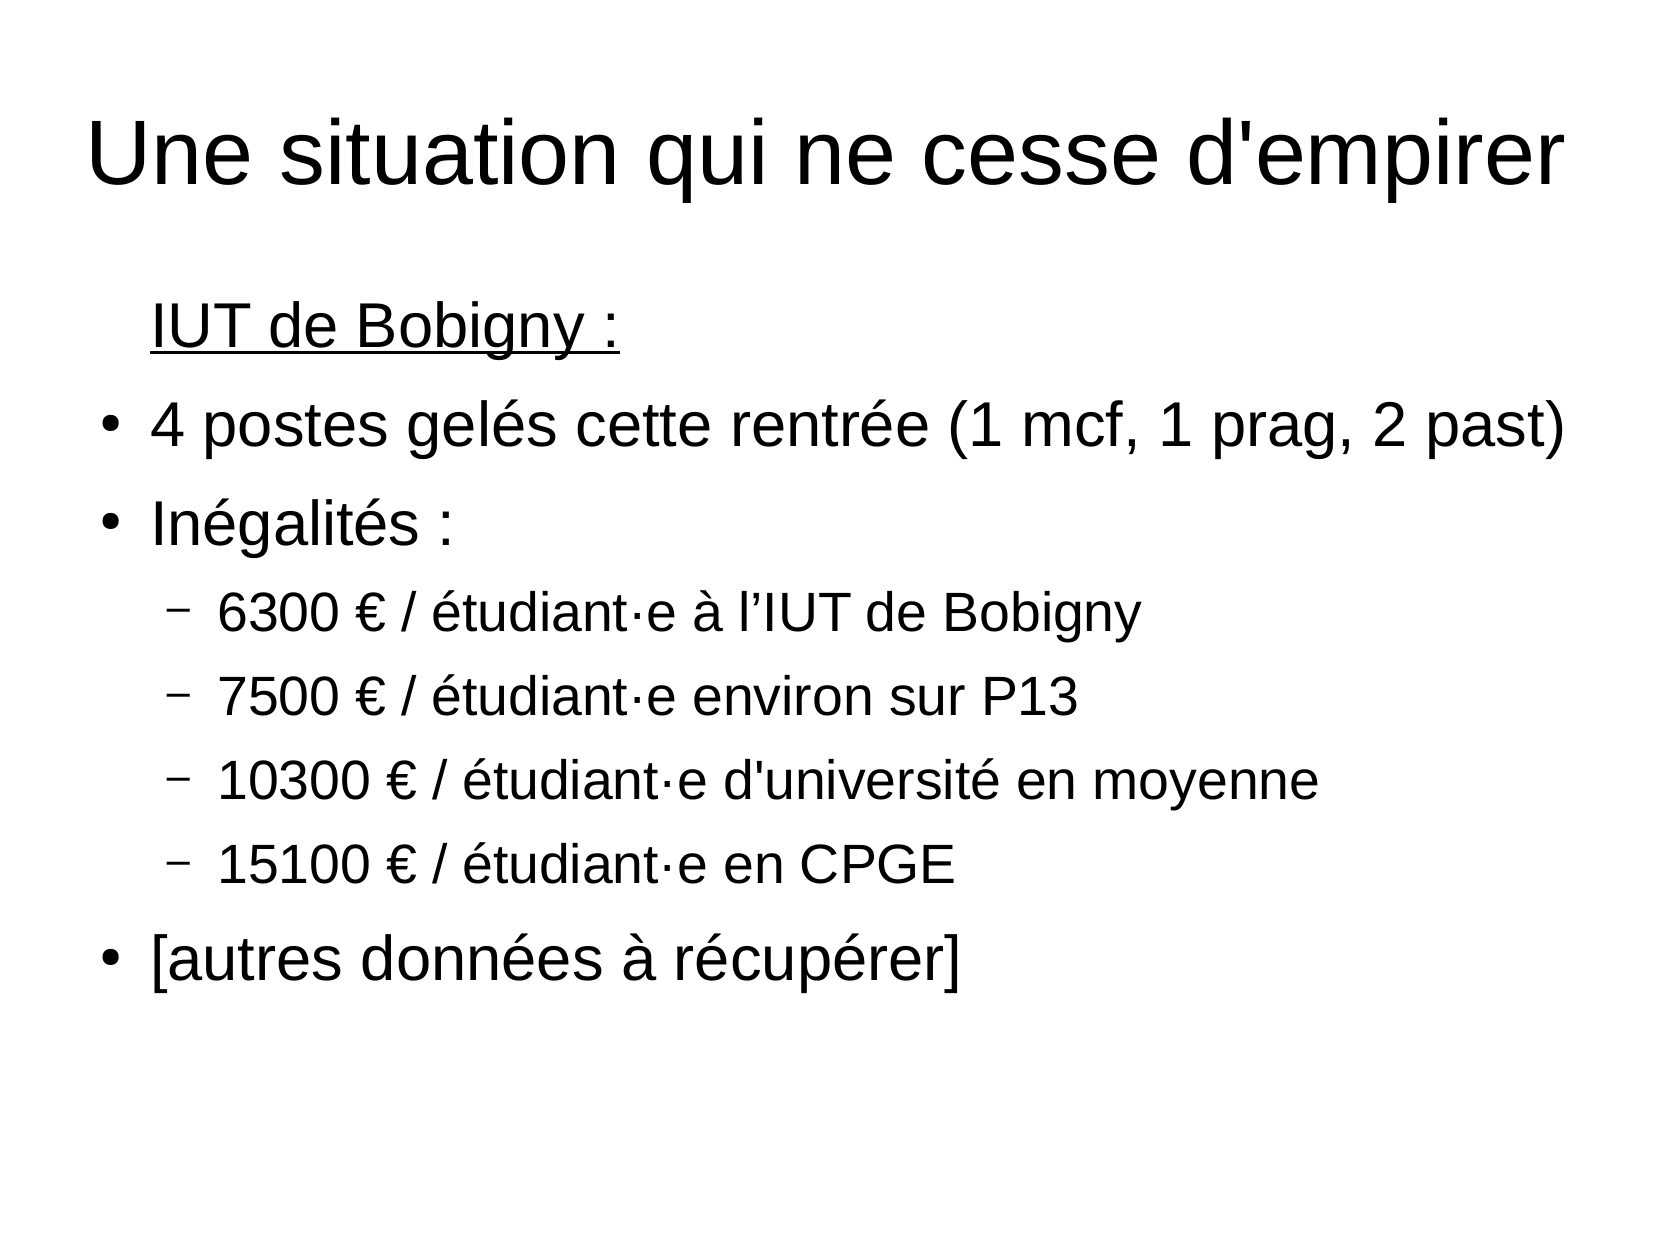

# Une situation qui ne cesse d'empirer
IUT de Bobigny :
4 postes gelés cette rentrée (1 mcf, 1 prag, 2 past)
Inégalités :
6300 € / étudiant·e à l’IUT de Bobigny
7500 € / étudiant·e environ sur P13
10300 € / étudiant·e d'université en moyenne
15100 € / étudiant·e en CPGE
[autres données à récupérer]